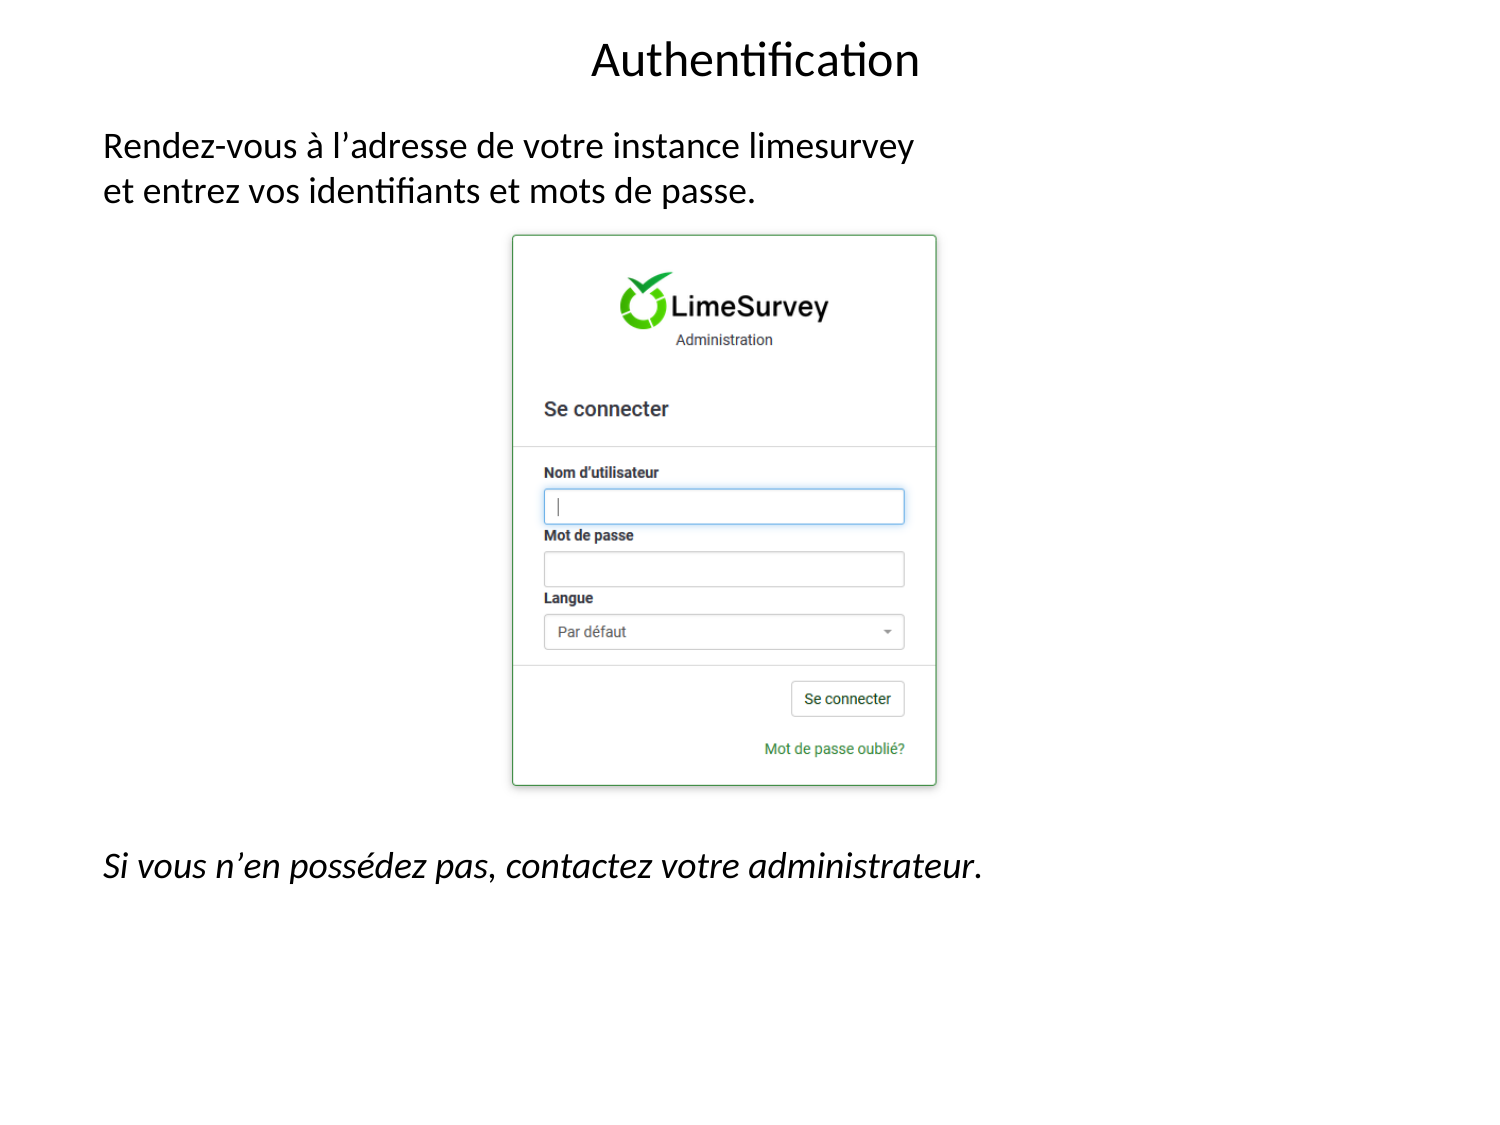

Authentification
Rendez-vous à l’adresse de votre instance limesurvey
et entrez vos identifiants et mots de passe.
Si vous n’en possédez pas, contactez votre administrateur.